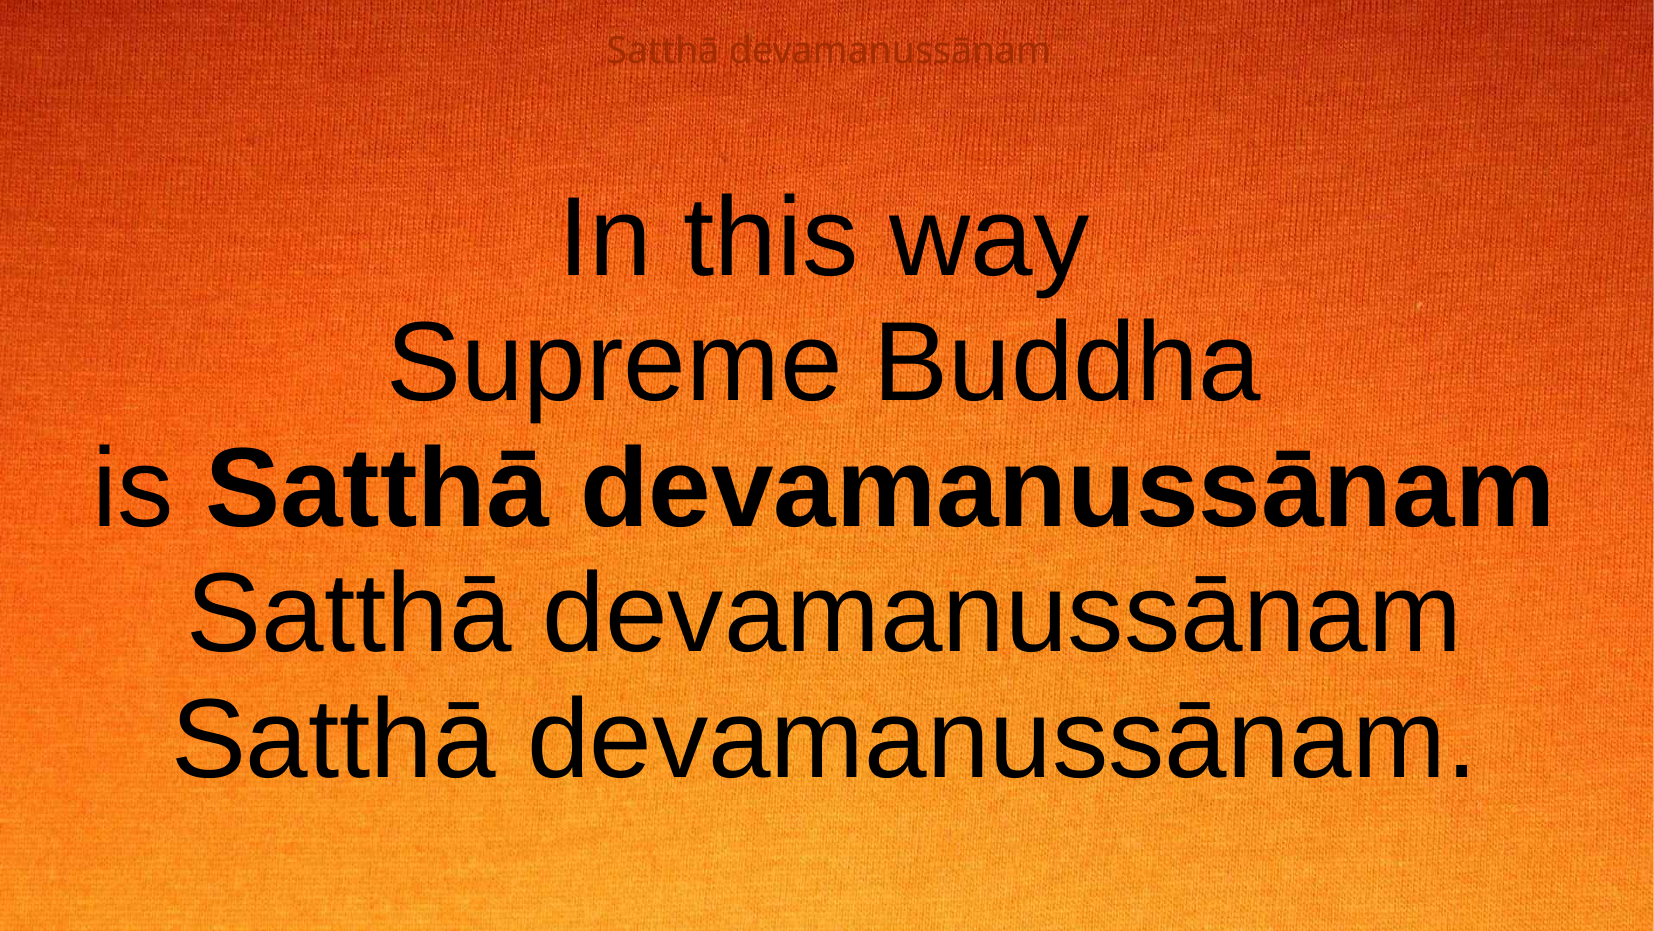

Satthā devamanussānam
# In this way
Supreme Buddha
is Satthā devamanussānam
Satthā devamanussānam
Satthā devamanussānam.